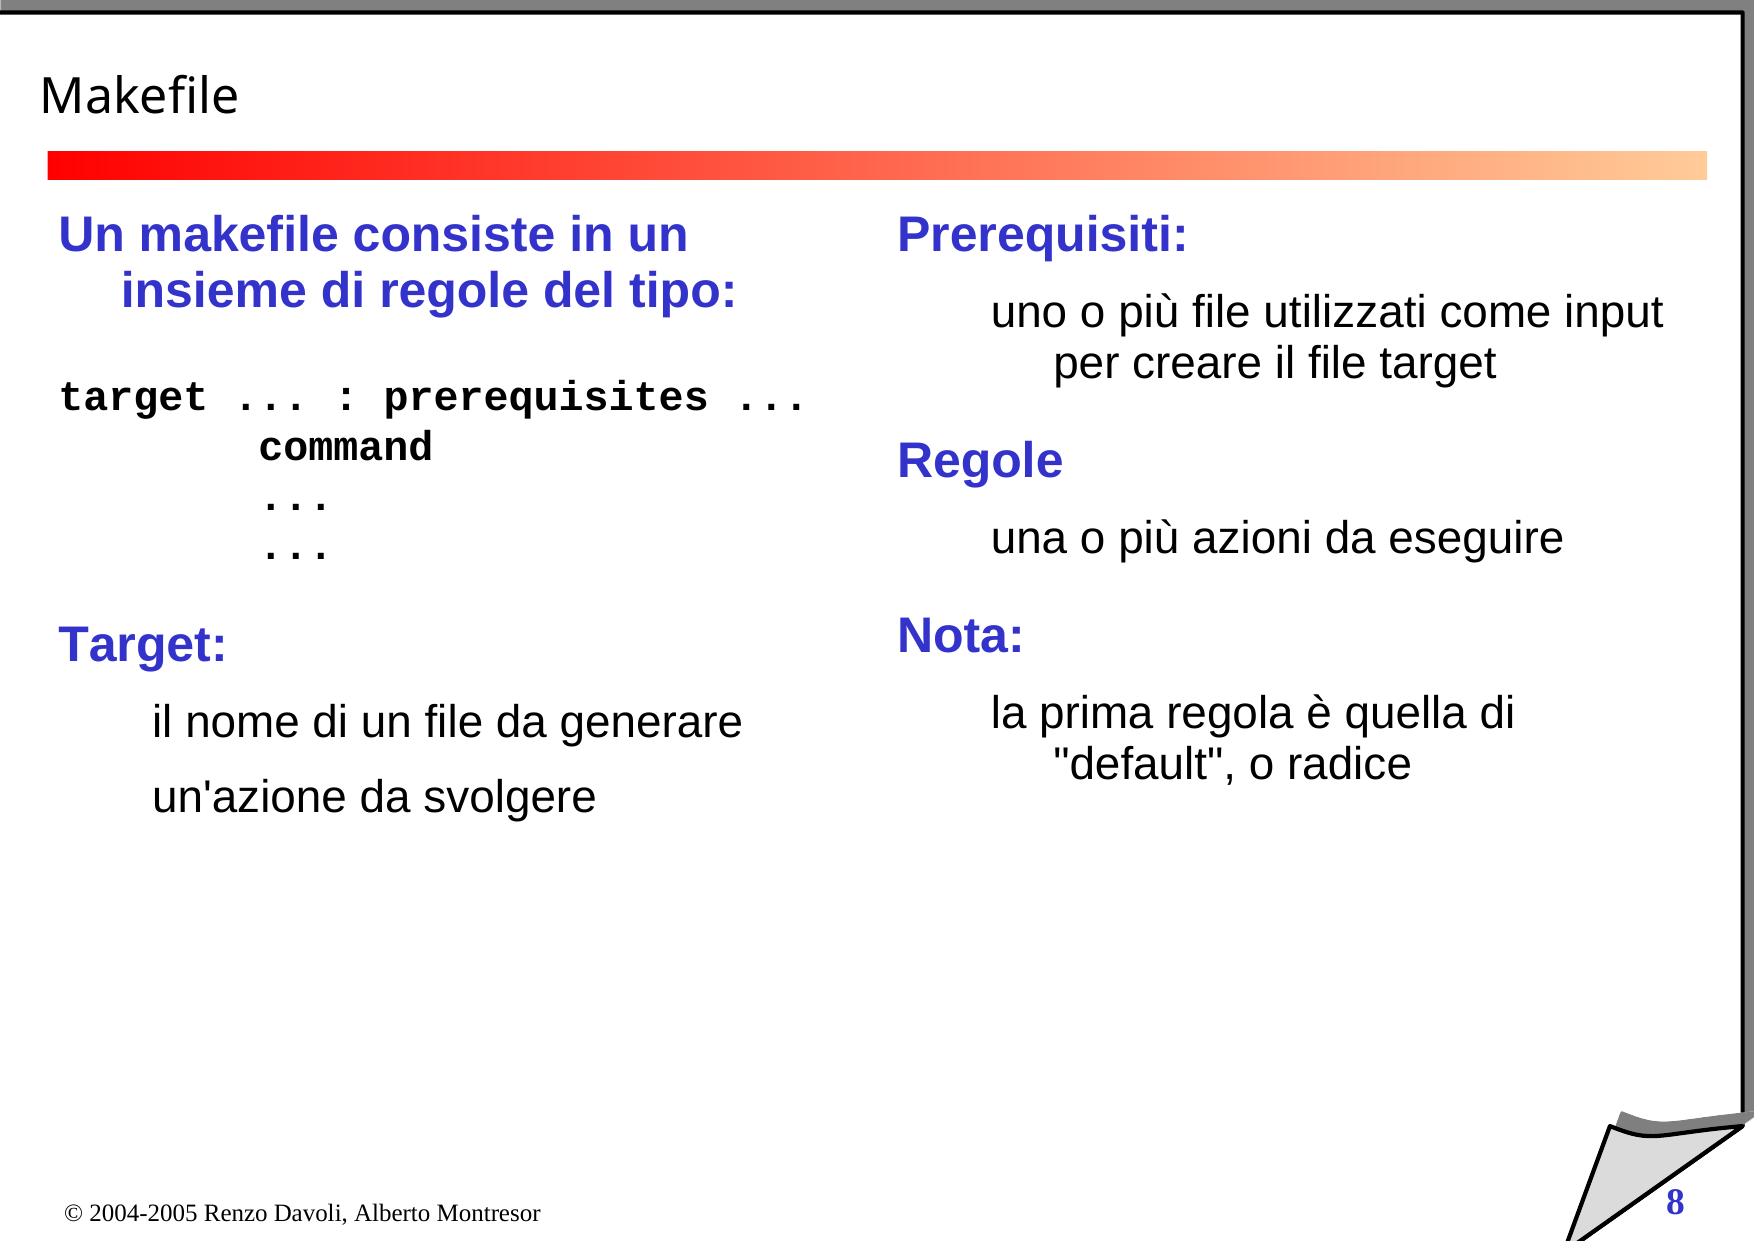

# Makefile
Un makefile consiste in un insieme di regole del tipo:
target ... : prerequisites ...
 command
 ...
 ...
Target:
il nome di un file da generare
un'azione da svolgere
Prerequisiti:
uno o più file utilizzati come input per creare il file target
Regole
una o più azioni da eseguire
Nota:
la prima regola è quella di "default", o radice